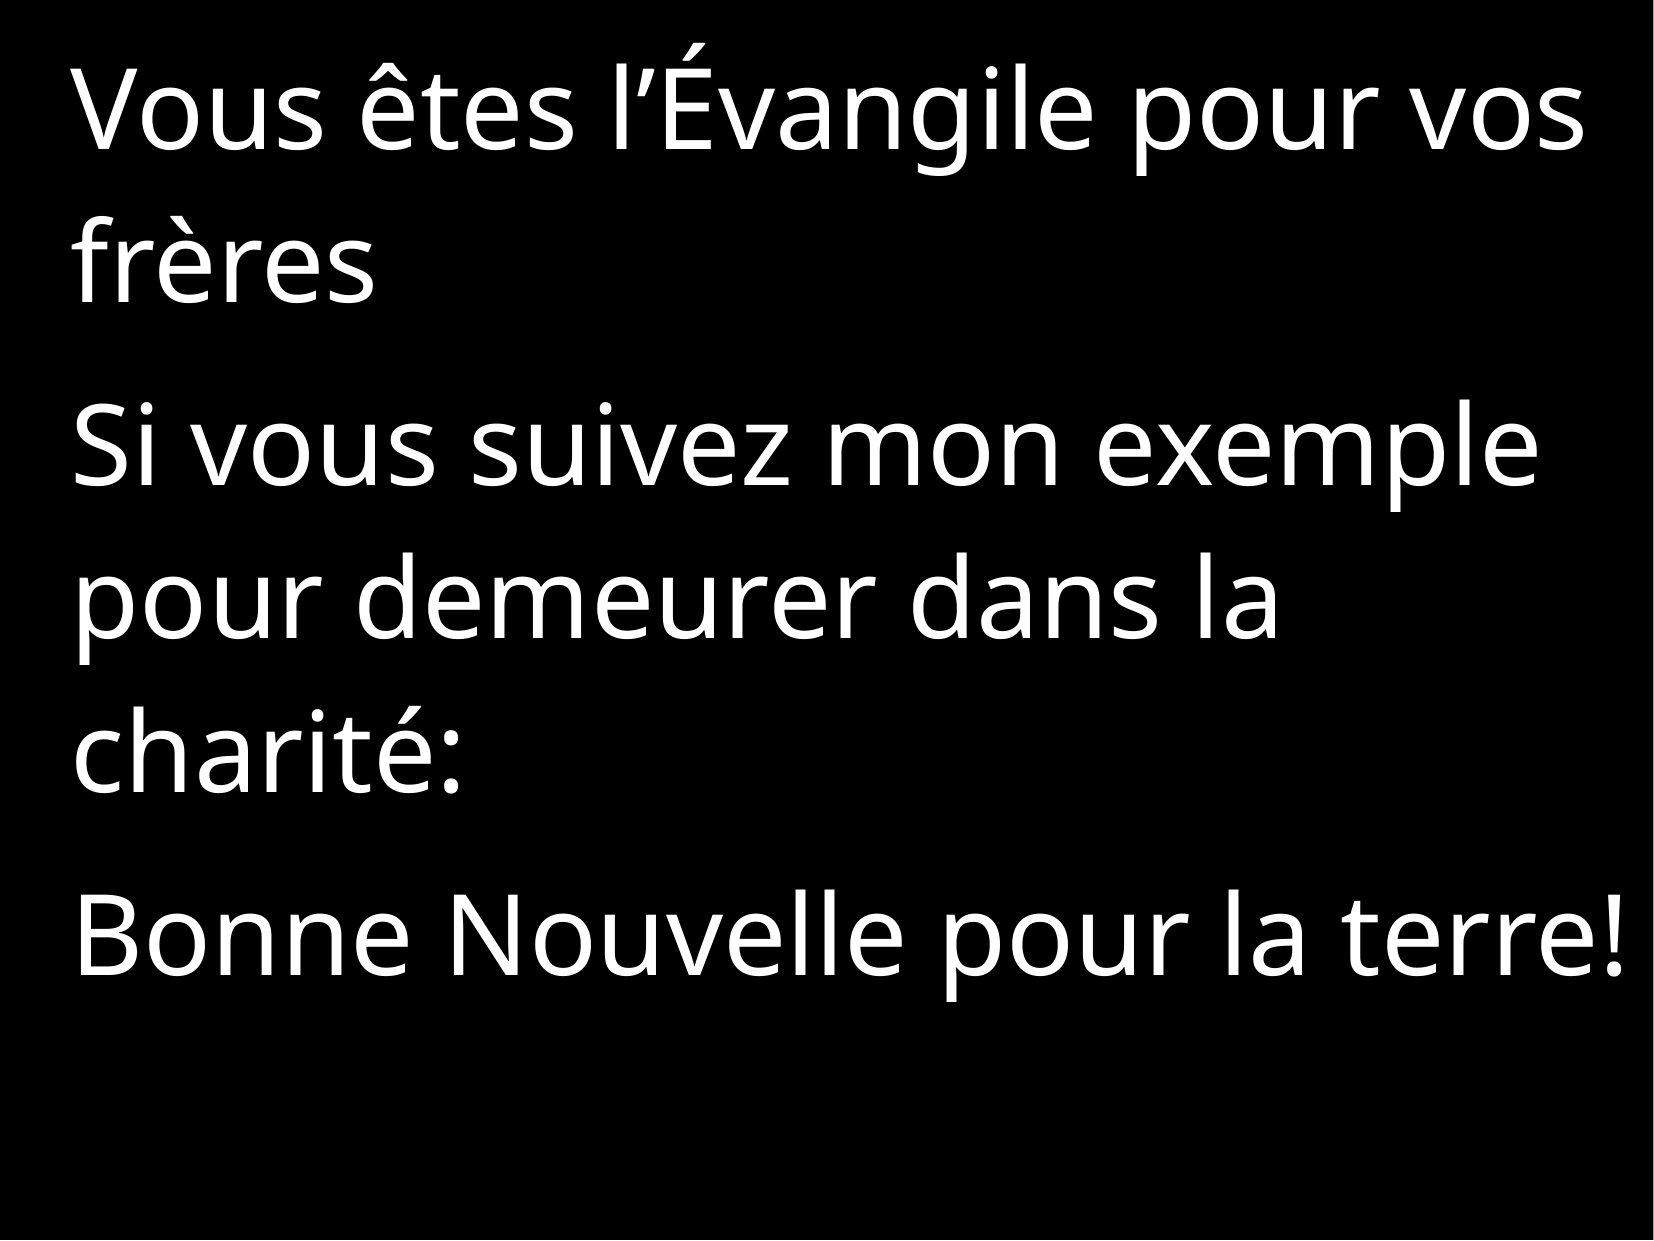

# Vous êtes l’Évangile pour vos frères
Si vous suivez mon exemple pour demeurer dans la charité:
Bonne Nouvelle pour la terre!